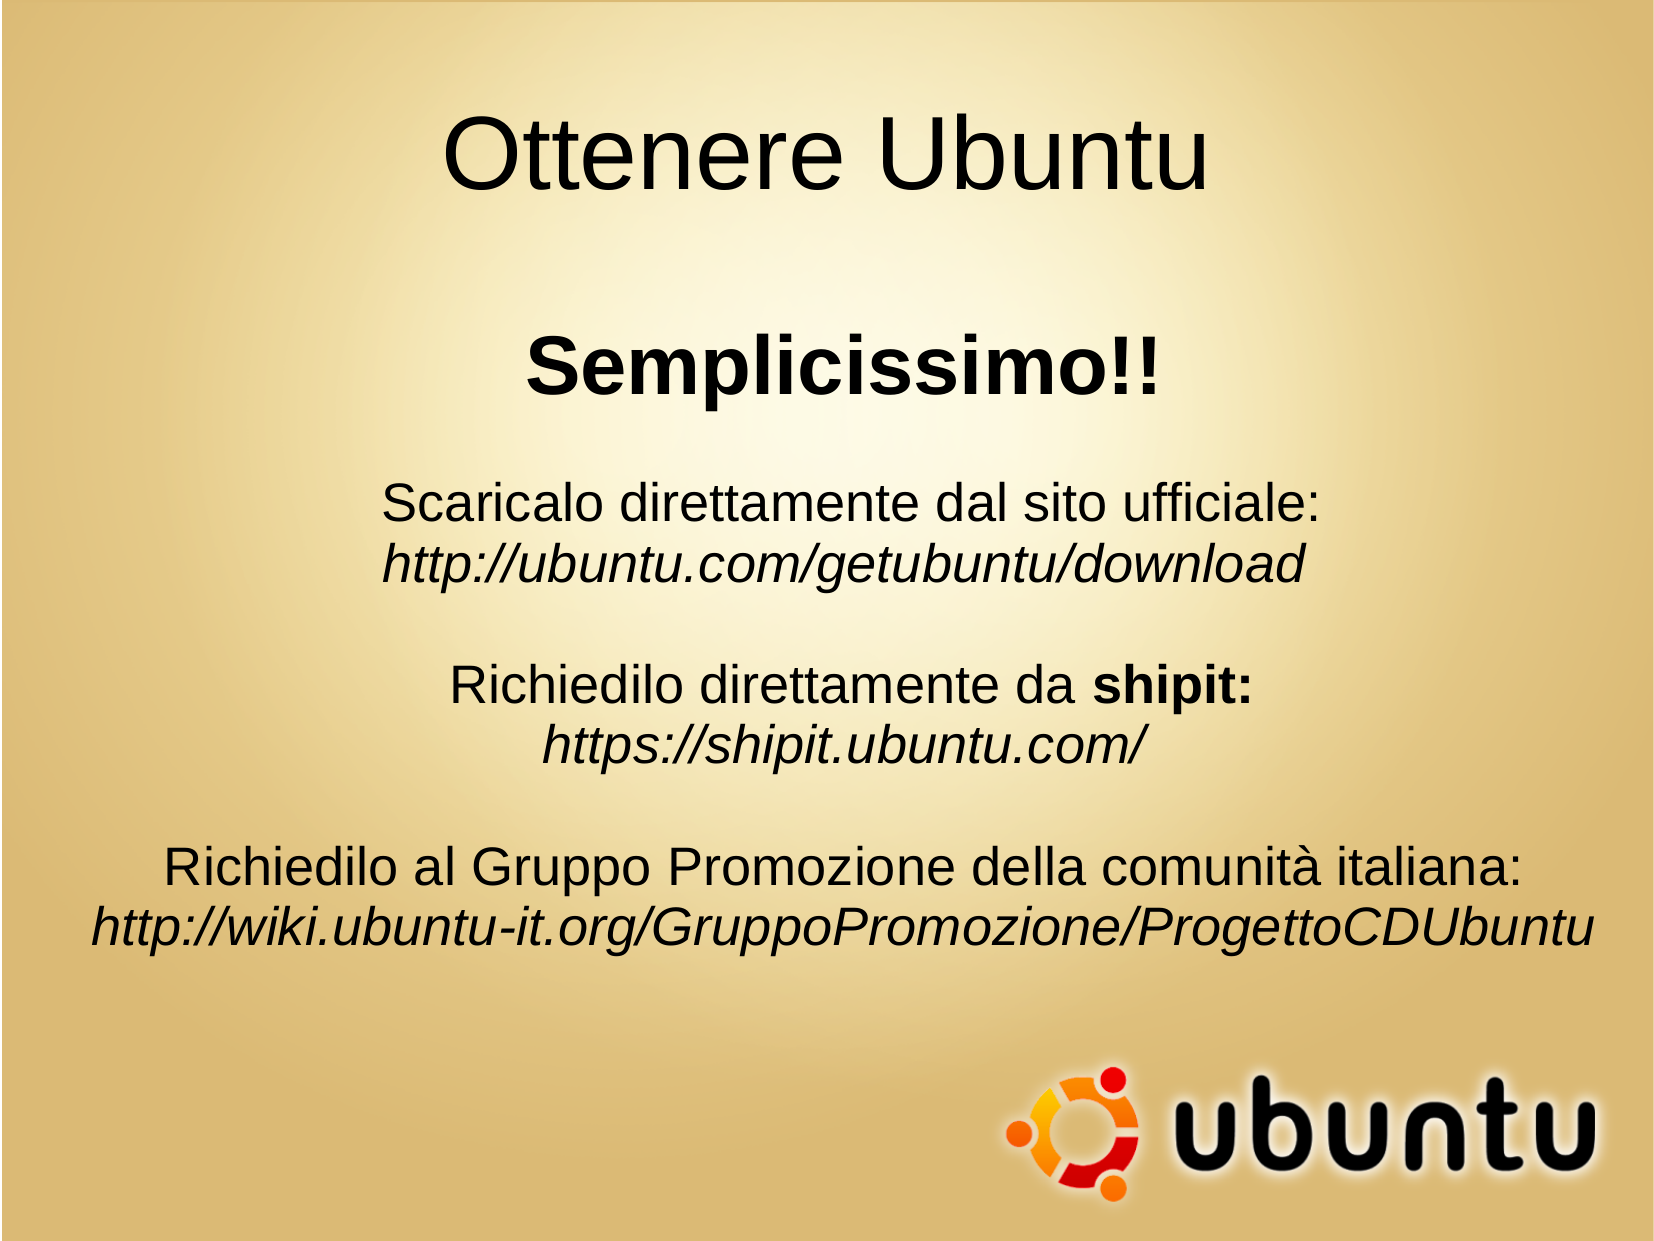

# Ottenere Ubuntu
Semplicissimo!!
 Scaricalo direttamente dal sito ufficiale:
http://ubuntu.com/getubuntu/download
 Richiedilo direttamente da shipit:
https://shipit.ubuntu.com/
Richiedilo al Gruppo Promozione della comunità italiana:
http://wiki.ubuntu-it.org/GruppoPromozione/ProgettoCDUbuntu